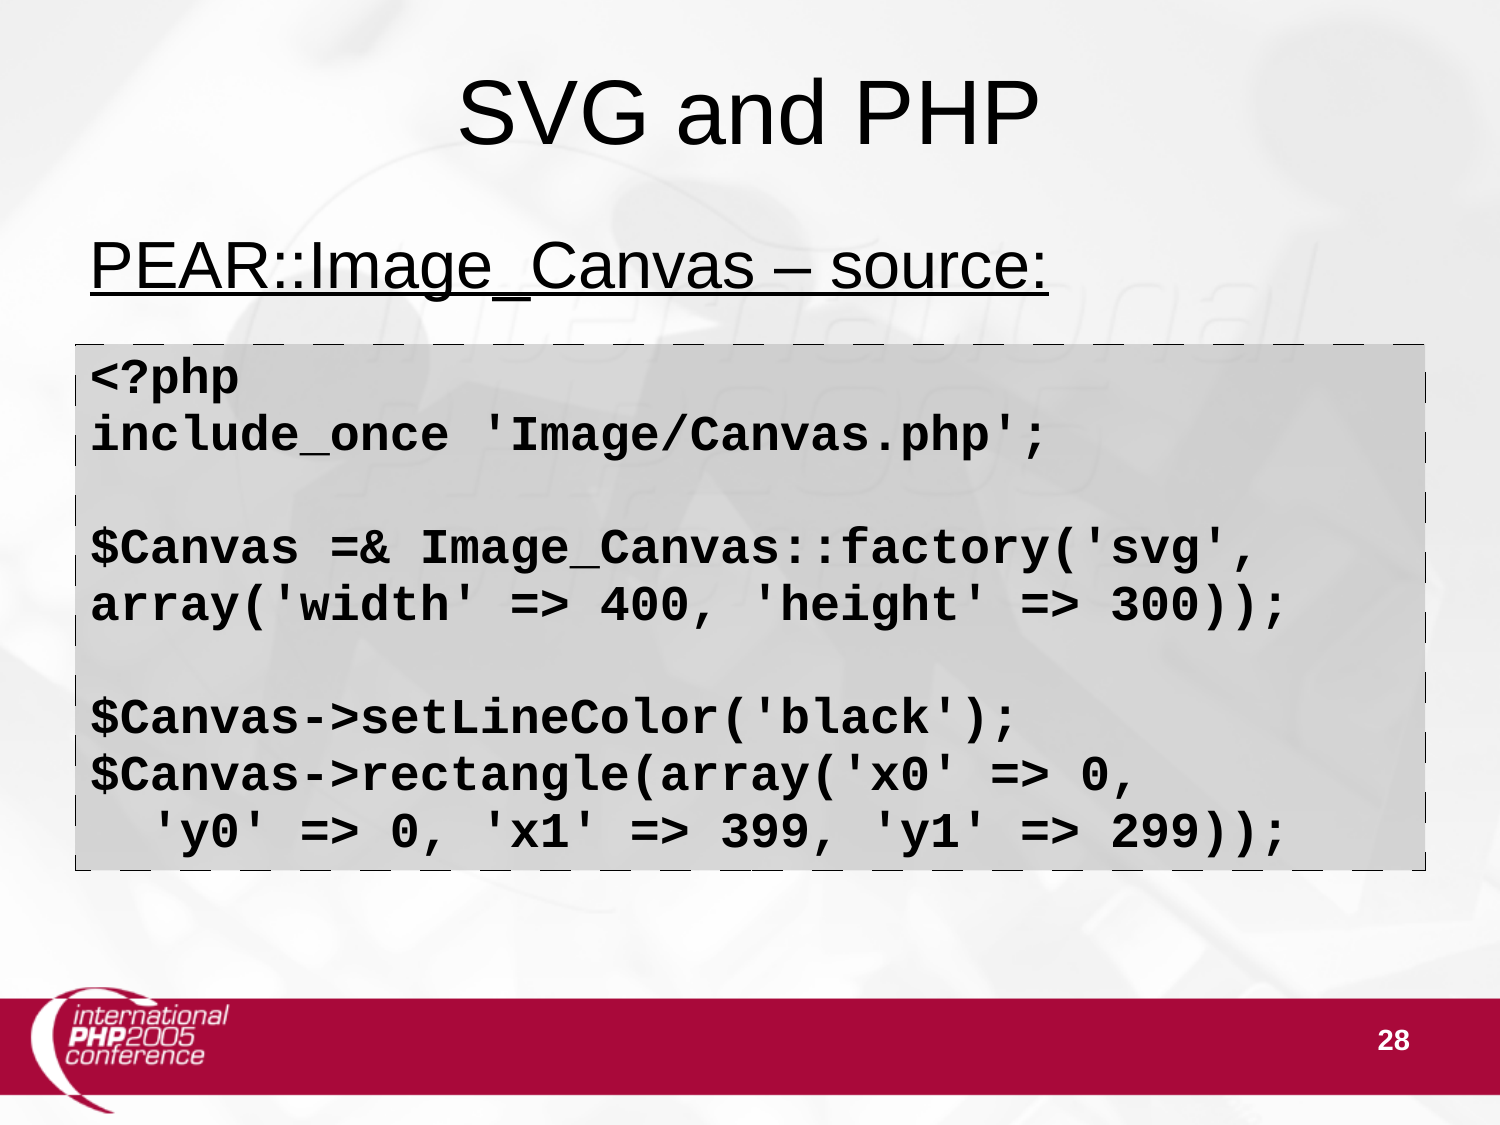

# SVG and PHP
PEAR::Image_Canvas – source:
<?php
include_once 'Image/Canvas.php';
$Canvas =& Image_Canvas::factory('svg', array('width' => 400, 'height' => 300));
$Canvas->setLineColor('black');
$Canvas->rectangle(array('x0' => 0,
 'y0' => 0, 'x1' => 399, 'y1' => 299));
28